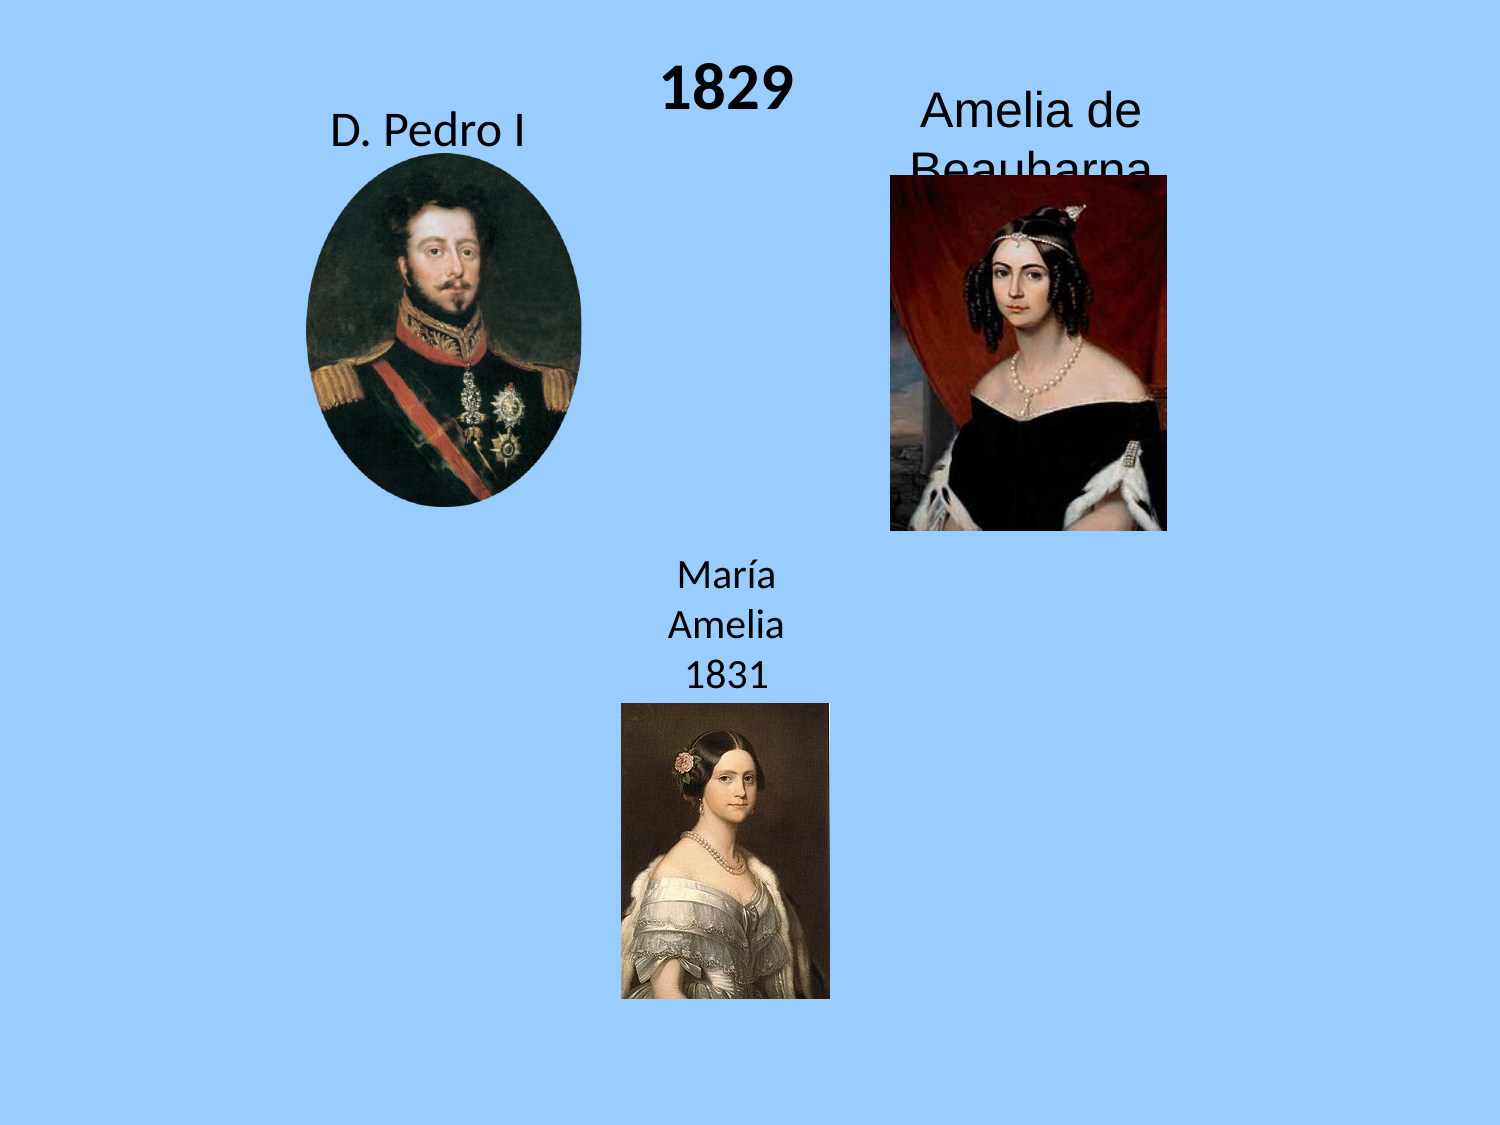

# 1829
Amelia de Beauharnais
D. Pedro I
María Amelia 1831